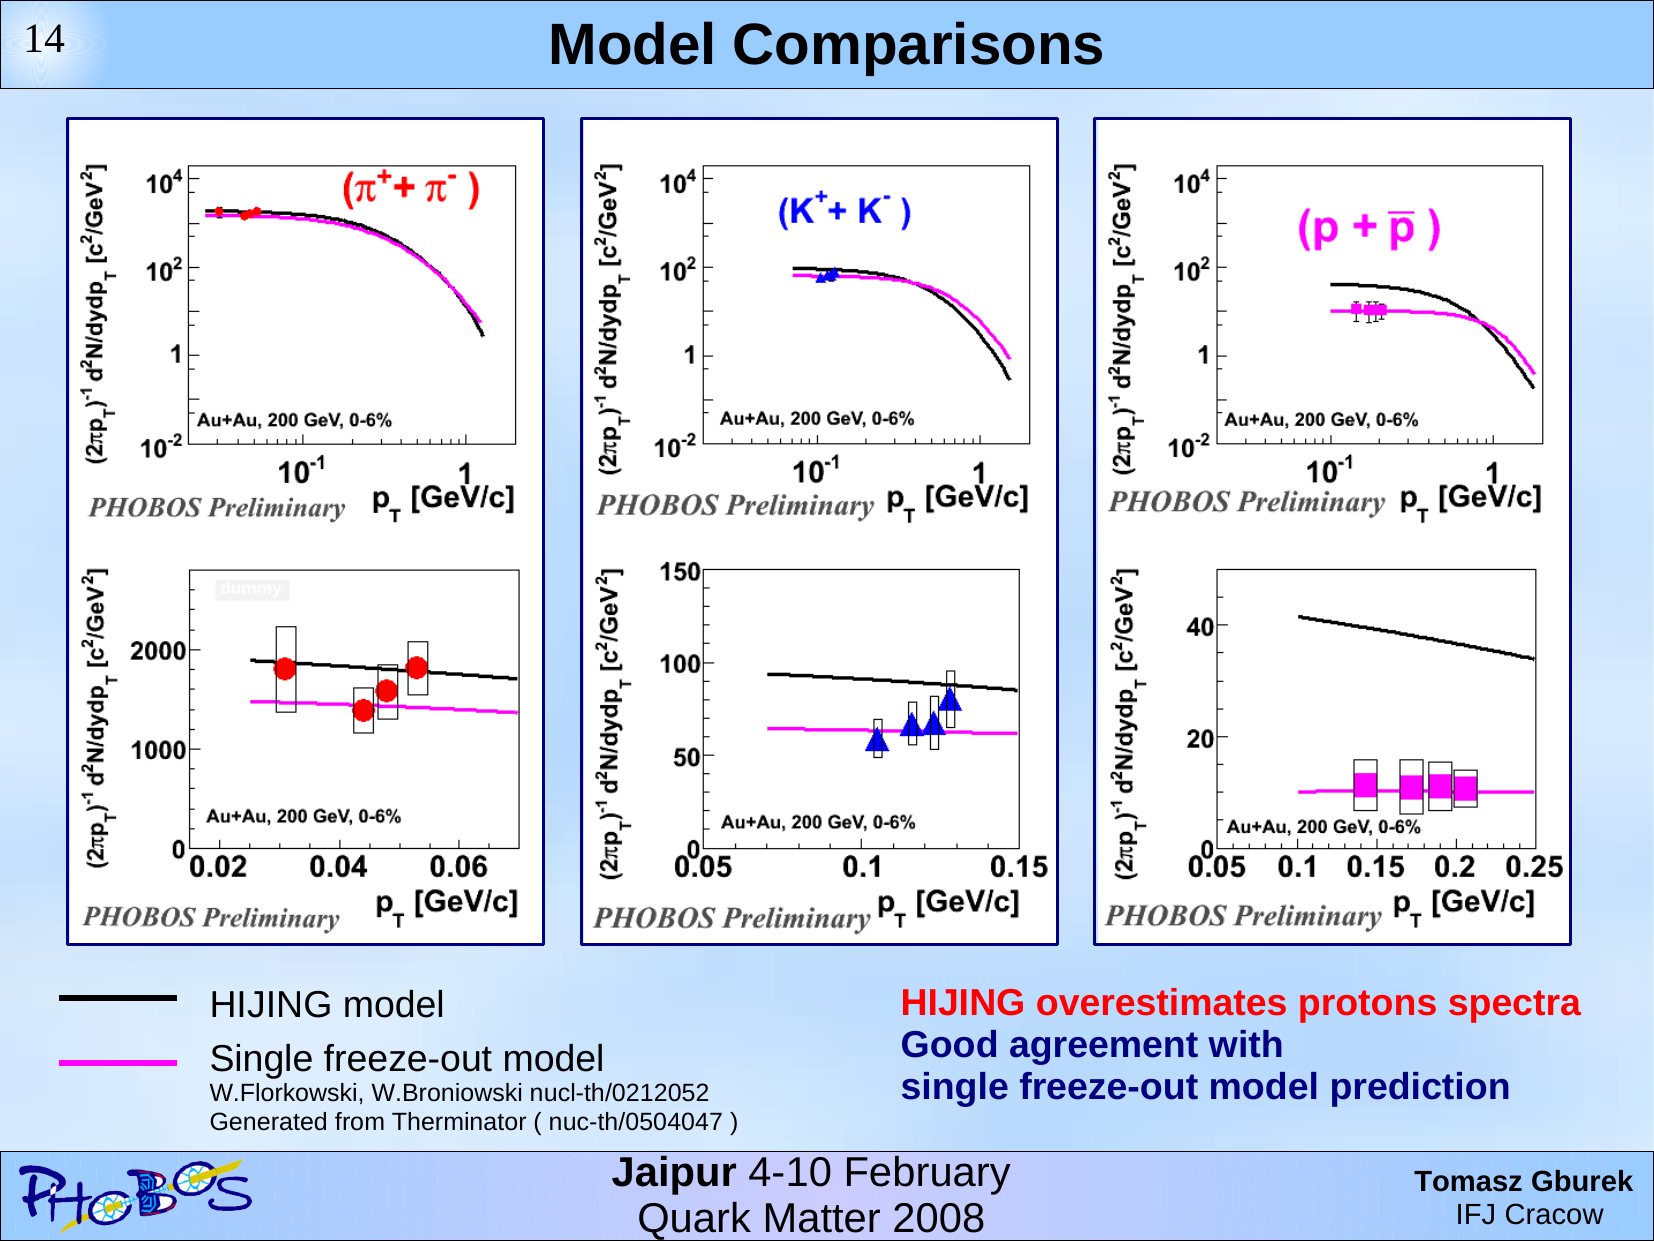

# Model Comparisons
14
HIJING overestimates protons spectra
Good agreement with
single freeze-out model prediction
HIJING model
Single freeze-out model
W.Florkowski, W.Broniowski nucl-th/0212052
Generated from Therminator ( nuc-th/0504047 )